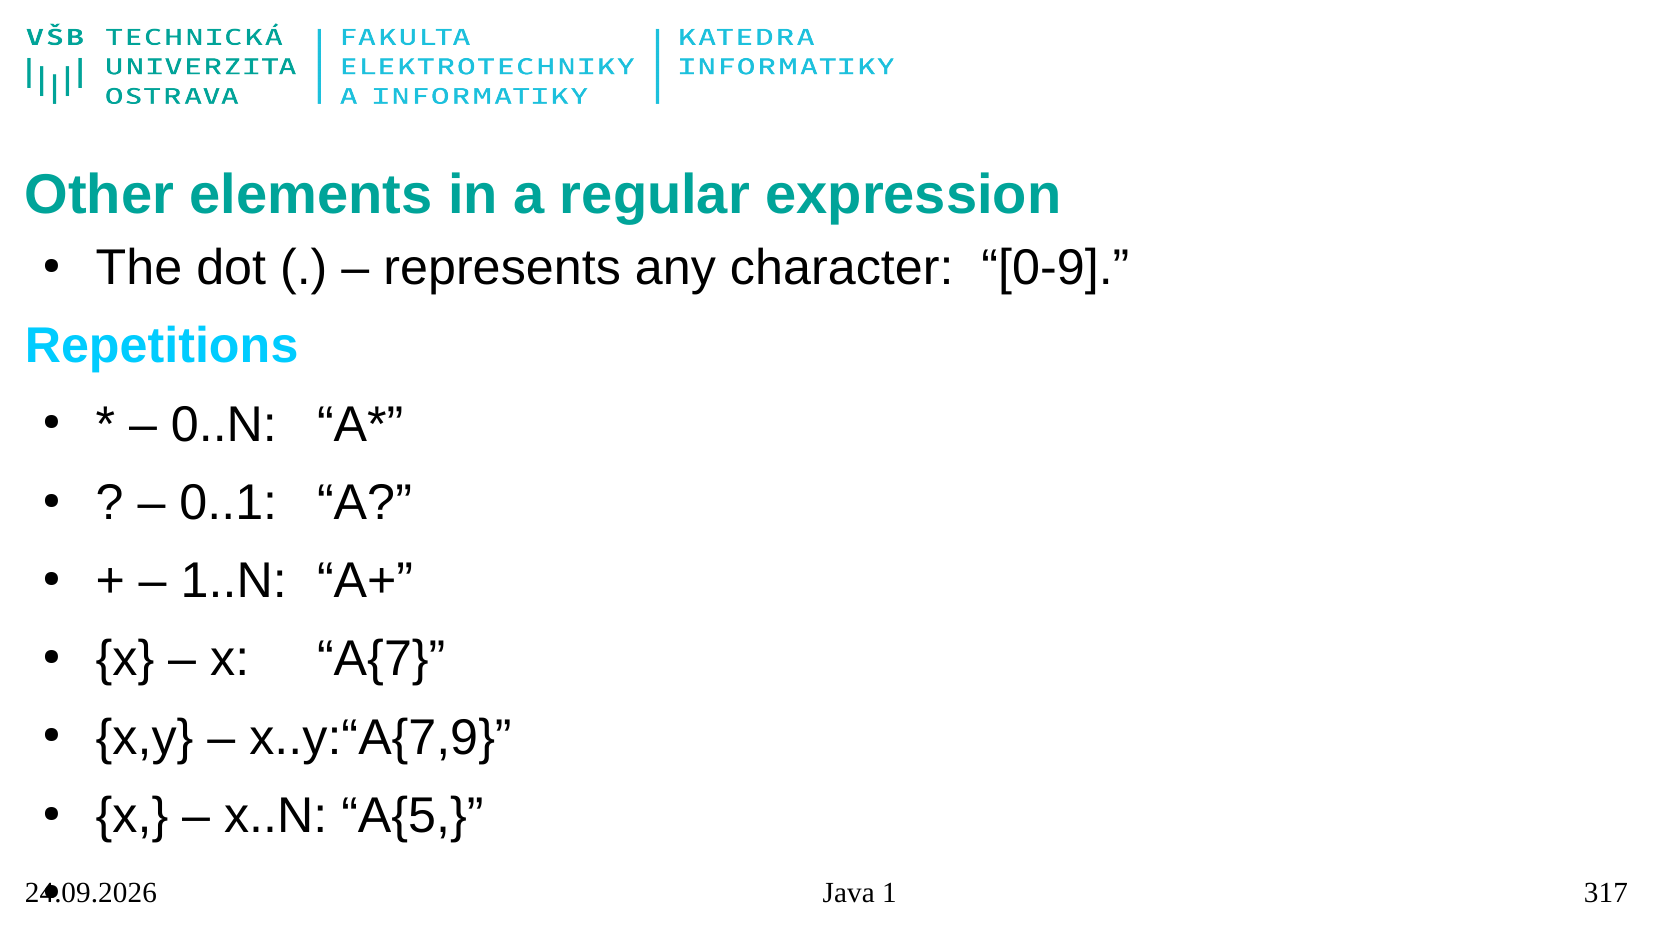

# Other elements in a regular expression
The dot (.) – represents any character: “[0-9].”
Repetitions
* – 0..N: 	“A*”
? – 0..1: 	“A?”
+ – 1..N: 	“A+”
{x} – x:	“A{7}”
{x,y} – x..y:“A{7,9}”
{x,} – x..N: “A{5,}”
Java 1
317